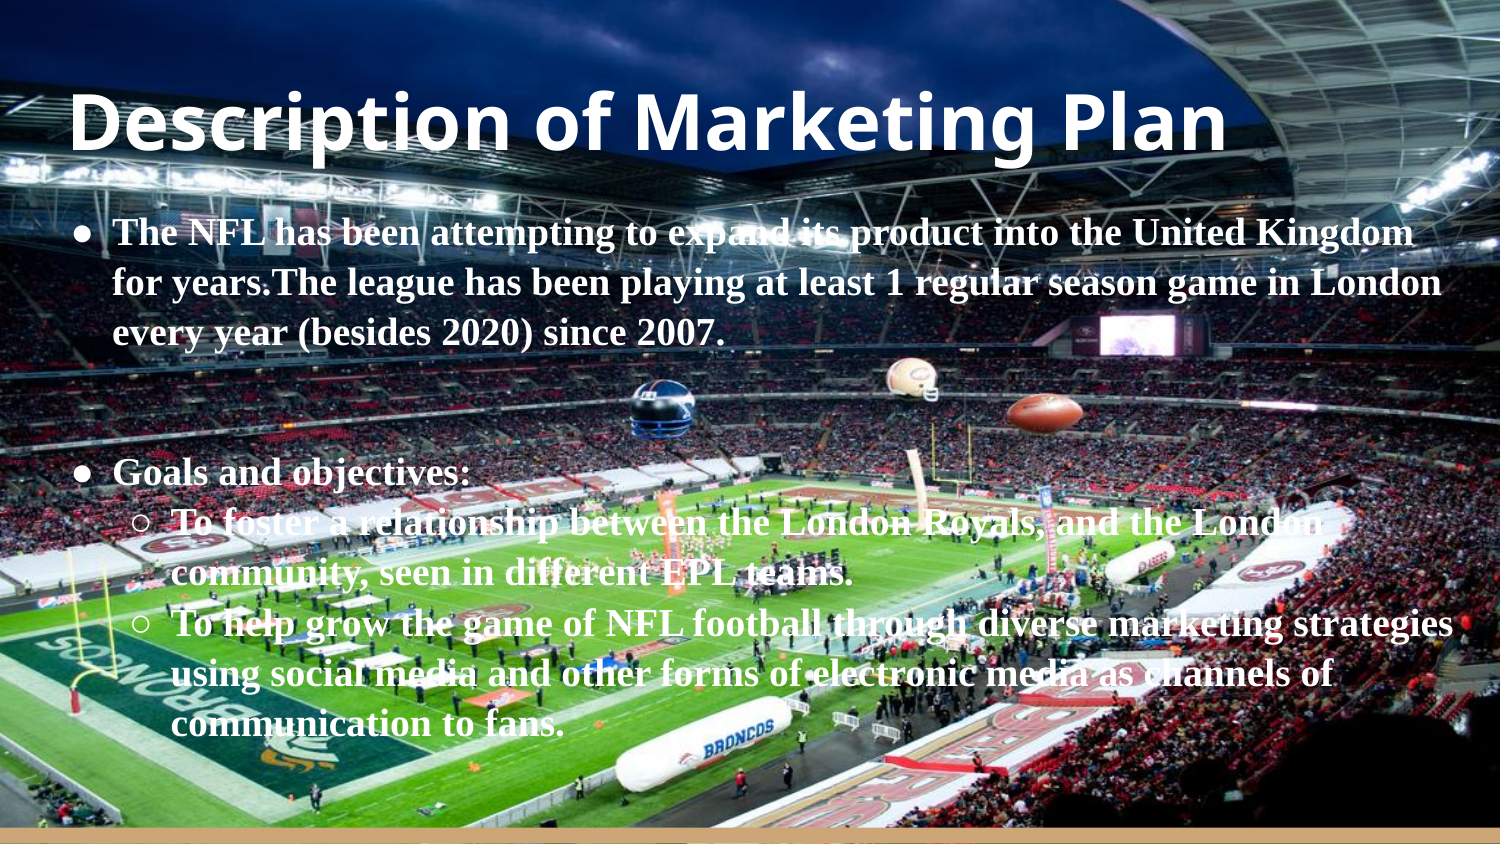

# Description of Marketing Plan
The NFL has been attempting to expand its product into the United Kingdom for years.The league has been playing at least 1 regular season game in London every year (besides 2020) since 2007.
Goals and objectives:
To foster a relationship between the London Royals, and the London community, seen in different EPL teams.
To help grow the game of NFL football through diverse marketing strategies using social media and other forms of electronic media as channels of communication to fans.